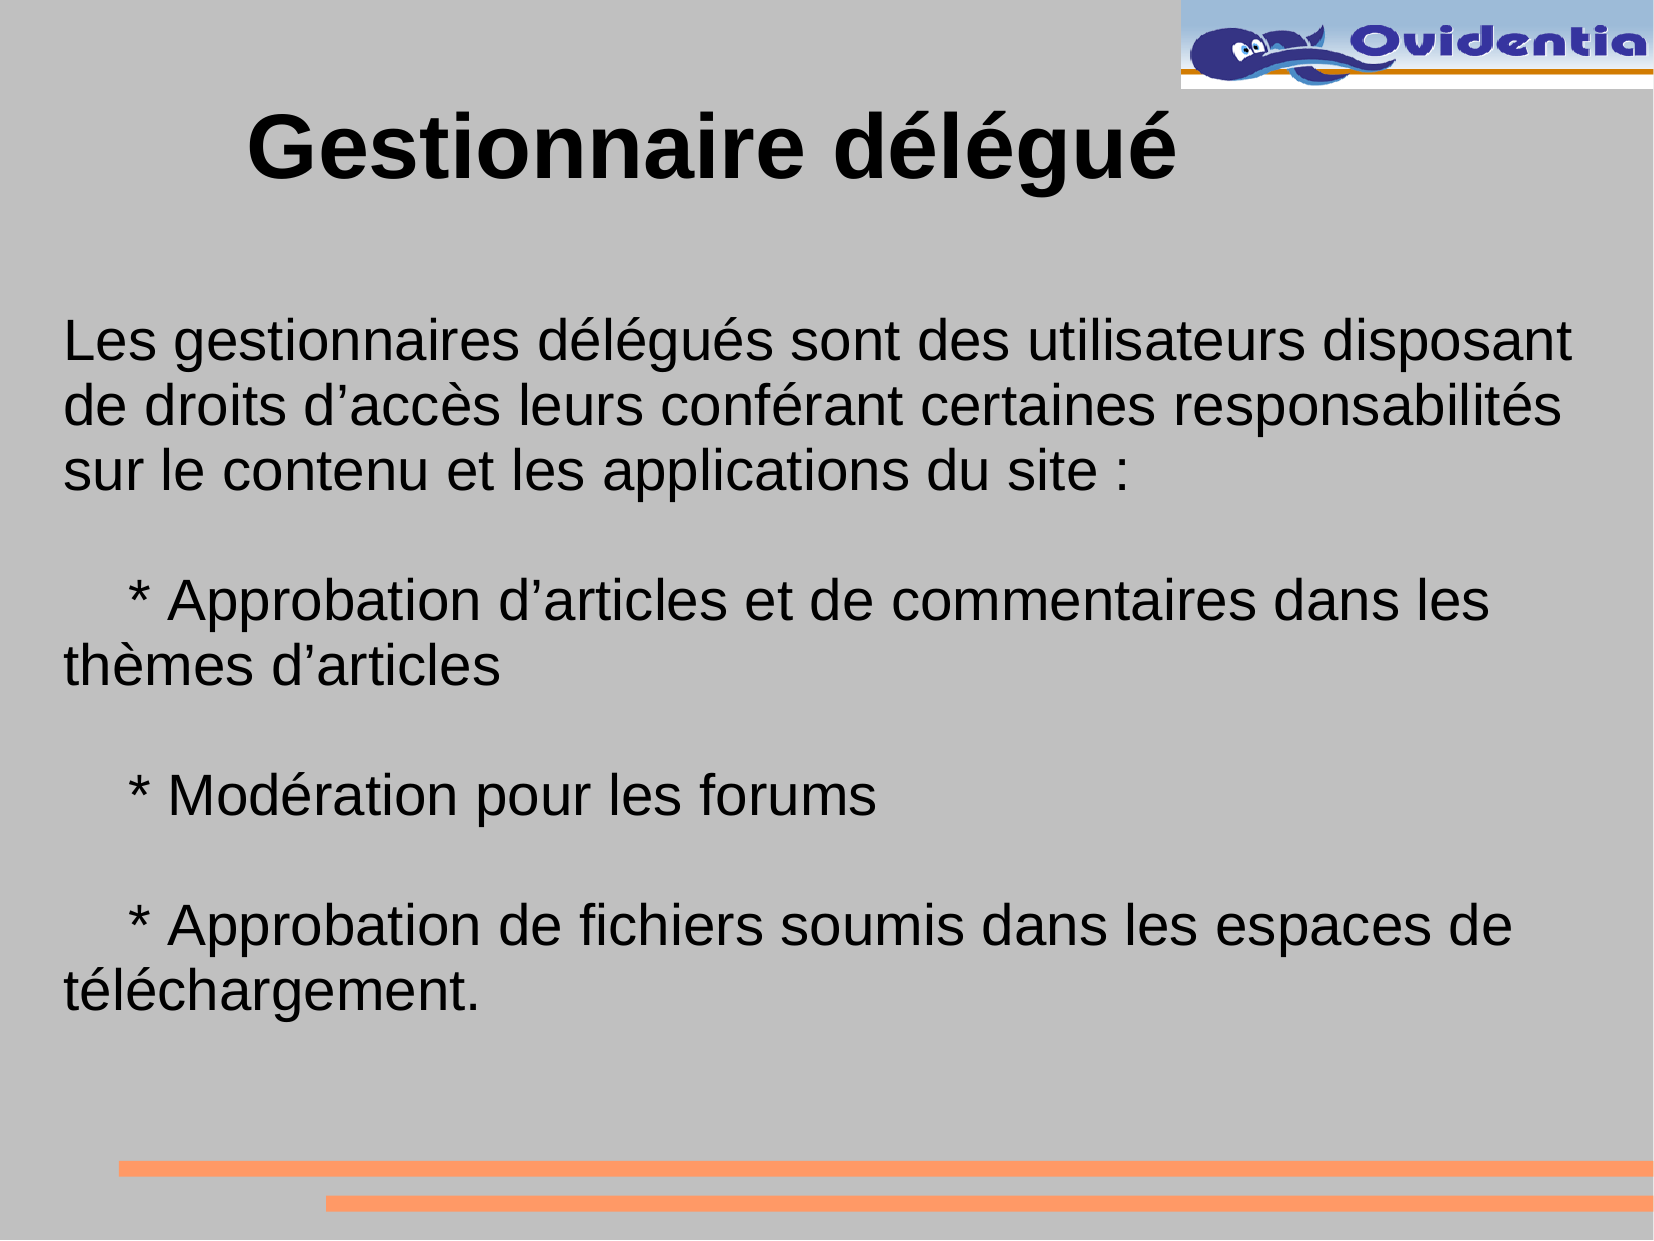

Gestionnaire délégué
Les gestionnaires délégués sont des utilisateurs disposant de droits d’accès leurs conférant certaines responsabilités sur le contenu et les applications du site :
 * Approbation d’articles et de commentaires dans les thèmes d’articles
 * Modération pour les forums
 * Approbation de fichiers soumis dans les espaces de téléchargement.